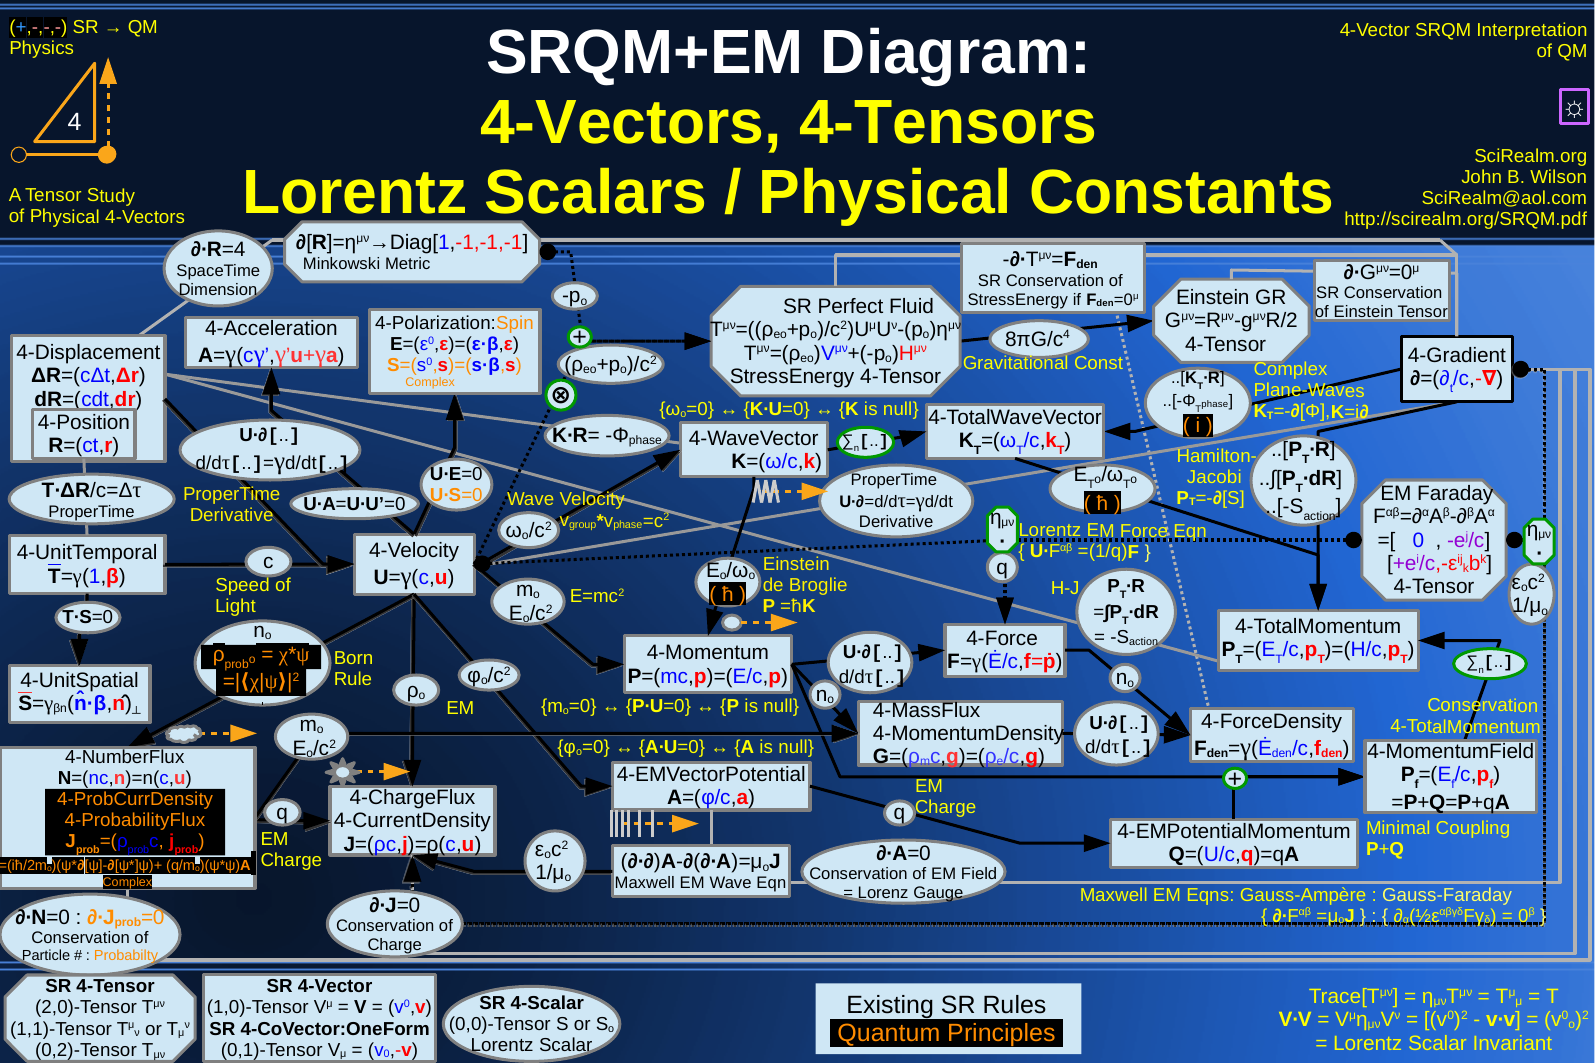

(+,-,-,-) SR → QM
Physics
A Tensor Study
of Physical 4-Vectors
# SRQM+EM Diagram: 4-Vectors, 4-Tensors Lorentz Scalars / Physical Constants
4-Vector SRQM Interpretation
of QM
SciRealm.org
John B. Wilson
SciRealm@aol.com
http://scirealm.org/SRQM.pdf
4
☼
∂[R]=ημν→Diag[1,-1,-1,-1]
Minkowski Metric
∂∙R=4
SpaceTime
Dimension
-∂∙Tμν=Fden
SR Conservation of
StressEnergy if Fden=0μ
∂∙Gμν=0μ
SR Conservation
of Einstein Tensor
Einstein GR
Gμν=Rμν-gμνR/2
4-Tensor
-po
 SR Perfect Fluid
Tμν=((ρeo+po)/c2)UμUν-(po)ημν
Tμν=(ρeo)Vμν+(-po)Hμν
StressEnergy 4-Tensor
4-Polarization:Spin
Ε=(ε0,ε)=(ε·β,ε)
S=(s0,s)=(s·β,s)
Complex
4-Acceleration
A=γ(cγ’,γ’u+γa)
8πG/c4
+
4-Displacement
ΔR=(cΔt,Δr)
dR=(cdt,dr)
4-Gradient
∂=(∂t/c,-∇)
(ρeo+po)/c2
Gravitational Const
Complex
Plane-Waves
KT=-∂[Φ],K=i∂
..[KT∙R]
..[-ΦTphase]
( i )
⊗
{ωo=0} ↔ {K∙U=0} ↔ {K is null}
4-TotalWaveVector
KT=(ωT/c,kT)
4-Position
R=(ct,r)
K∙R= -Φphase
U∙∂[..]
 d/dτ[..]=γd/dt[..]
4-WaveVector
 K=(ω/c,k)
∑n[..]
..[PT∙R]
..∫[PT∙dR]
..[-Saction]
Hamilton-
 Jacobi
PT=-∂[S]
U∙Ε=0
U∙S=0
ProperTime
U∙∂=d/dτ=γd/dt
Derivative
 ETo/ωTo
( ћ )
T∙ΔR/c=Δτ
ProperTime
ProperTime
Derivative
 EM Faraday
Fαβ=∂αAβ-∂βAα
=[ 0 , -ej/c]
 [+ei/c,-εijkbk]
4-Tensor
Wave Velocity
 vgroup*vphase=c2
U∙A=U∙U’=0
 ημν
∙
ωo/c2
Lorentz EM Force Eqn
{ U∙Fαβ =(1/q)F }
 ημν
∙
4-Velocity
U=γ(c,u)
4-UnitTemporal
T=γ(1,β)
Einstein
de Broglie
P =ћK
c
q
 Eo/ωo
( ћ )
εoc2
1/μo
Speed of
Light
PT∙R
=∫PT∙dR
= -Saction
H-J
E=mc2
mo
 Eo/c2
T∙S=0
4-TotalMomentum
PT=(ET/c,pT)=(H/c,pT)
no
ρprobo = χ*ψ
=|⟨χ|ψ⟩|2
4-Force
F=γ(Ė/c,f=ṗ)
 U∙∂[..]
 d/dτ[..]
4-Momentum
P=(mc,p)=(E/c,p)
Born
Rule
∑n[..]
φo/c2
no
4-UnitSpatial
S=γβn(n̂·β,n̂)┴
ρo
no
 Conservation
4-TotalMomentum
{mo=0} ↔ {P∙U=0} ↔ {P is null}
EM
4-MassFlux
4-MomentumDensity
G=(ρmc,g)=(ρe/c,g)
 U∙∂[..]
 d/dτ[..]
4-ForceDensity
Fden=γ(Ėden/c,fden)
mo
 Eo/c2
{φo=0} ↔ {A∙U=0} ↔ {A is null}
4-MomentumField
Pf=(Ef/c,pf)
=P+Q=P+qA
4-NumberFlux
N=(nc,n)=n(c,u)
=(iћ/2mo)(ψ*∂[ψ]-∂[ψ*]ψ)+ (q/mo)(ψ*ψ)A
Complex
4-EMVectorPotential
A=(φ/c,a)
EM
Charge
+
4-ChargeFlux
4-CurrentDensity
J=(ρc,j)=ρ(c,u)
4-ProbCurrDensity
4-ProbabilityFlux
Jprob=(ρprobc, jprob)
q
q
Minimal Coupling
P+Q
4-EMPotentialMomentum
Q=(U/c,q)=qA
EM
Charge
εoc2
1/μo
∂∙A=0
Conservation of EM Field
= Lorenz Gauge
(∂∙∂)A-∂(∂∙A)=μoJ
Maxwell EM Wave Eqn
Maxwell EM Eqns: Gauss-Ampère : Gauss-Faraday
		 { ∂∙Fαβ =μoJ } : { ∂α(½εαβγδFγδ) = 0β }
∂∙J=0
Conservation of
Charge
∂∙N=0 : ∂∙Jprob=0
Conservation of
Particle # : Probabilty
SR 4-Tensor
(2,0)-Tensor Tμν
(1,1)-Tensor Tμν or Tμν
(0,2)-Tensor Tμν
SR 4-Vector
(1,0)-Tensor Vμ = V = (v0,v)
SR 4-CoVector:OneForm
(0,1)-Tensor Vμ = (v0,-v)
Trace[Tμν] = ημνTμν = Tμμ = T
V∙V = VμημνVν = [(v0)2 - v∙v] = (v0o)2
= Lorentz Scalar Invariant
Existing SR Rules
 Quantum Principles
SR 4-Scalar
(0,0)-Tensor S or So
Lorentz Scalar